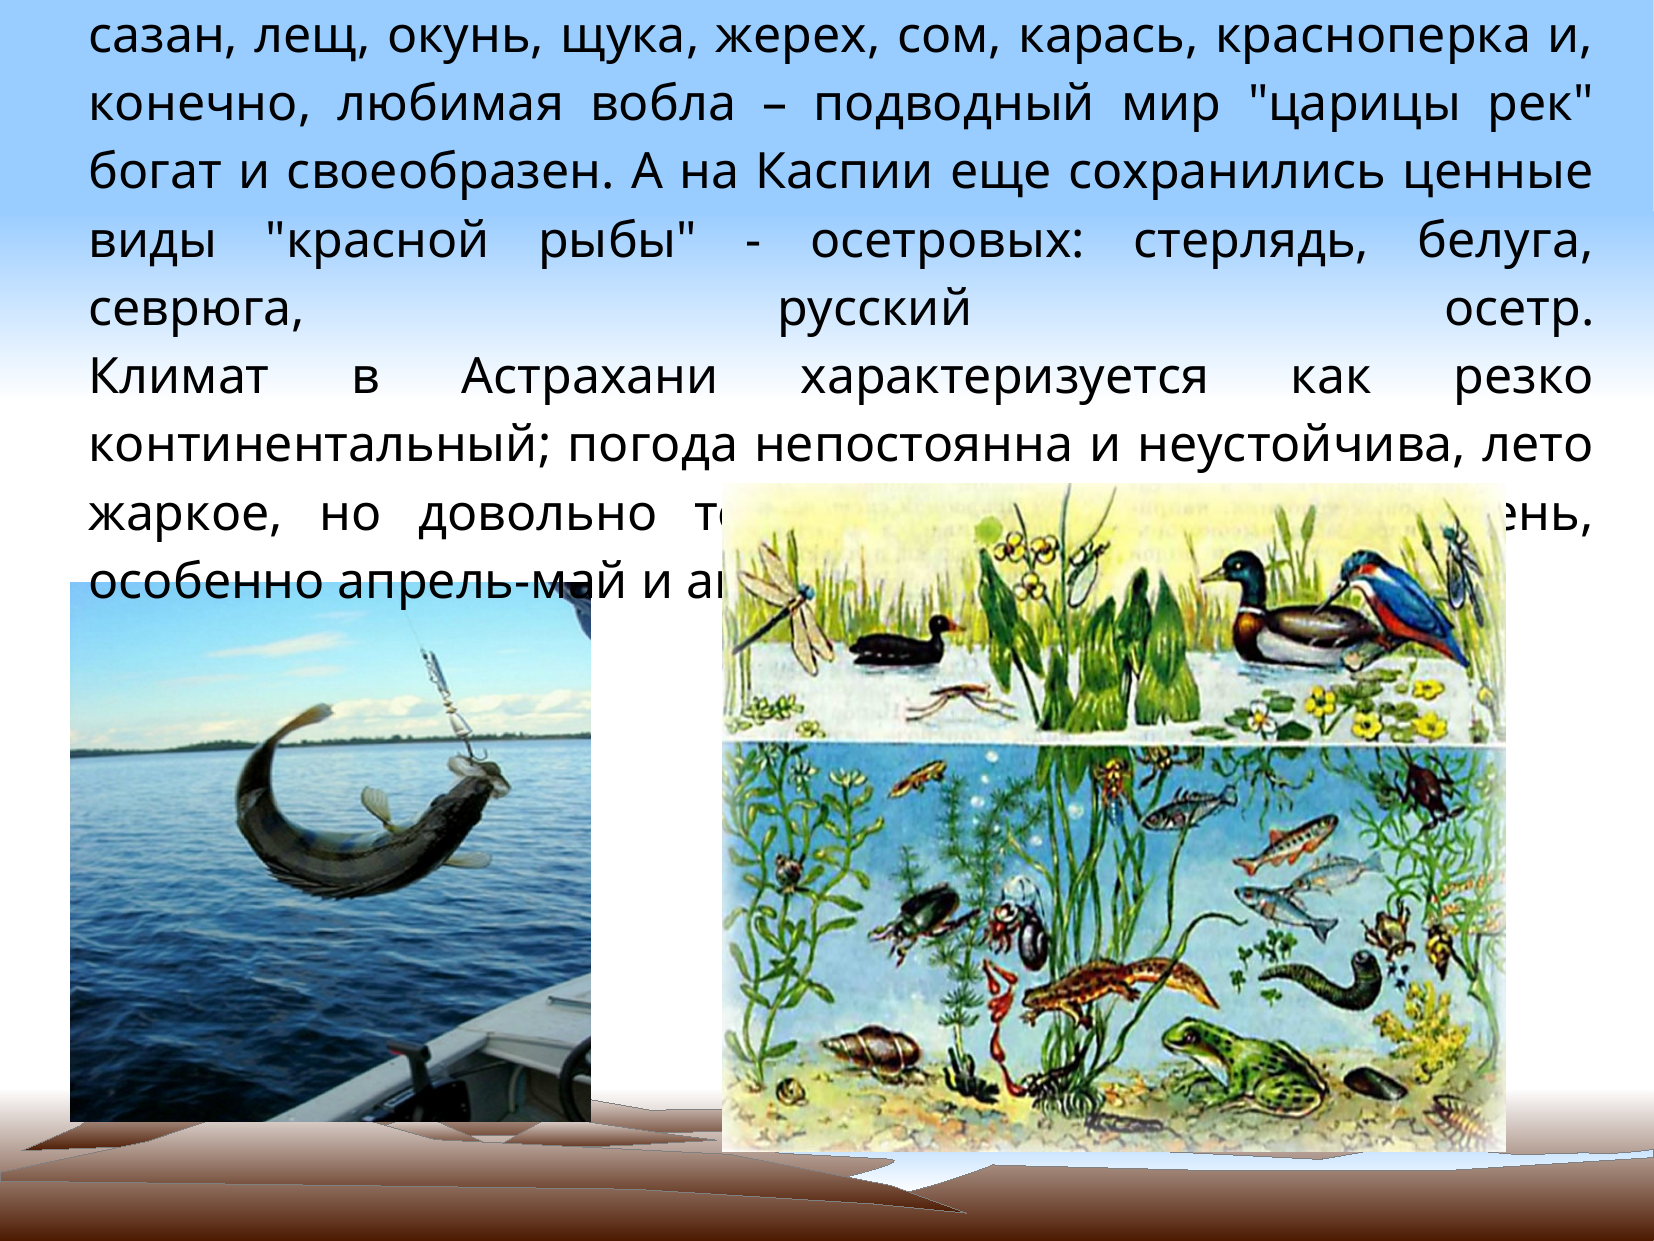

# Волга – это поистине рыбное "месторождение". Судак, сазан, лещ, окунь, щука, жерех, сом, карась, красноперка и, конечно, любимая вобла – подводный мир "царицы рек" богат и своеобразен. А на Каспии еще сохранились ценные виды "красной рыбы" - осетровых: стерлядь, белуга, севрюга, русский осетр. Климат в Астрахани характеризуется как резко континентальный; погода непостоянна и неустойчива, лето жаркое, но довольно теплые и мягкие весна и осень, особенно апрель-май и август-сентябрь.